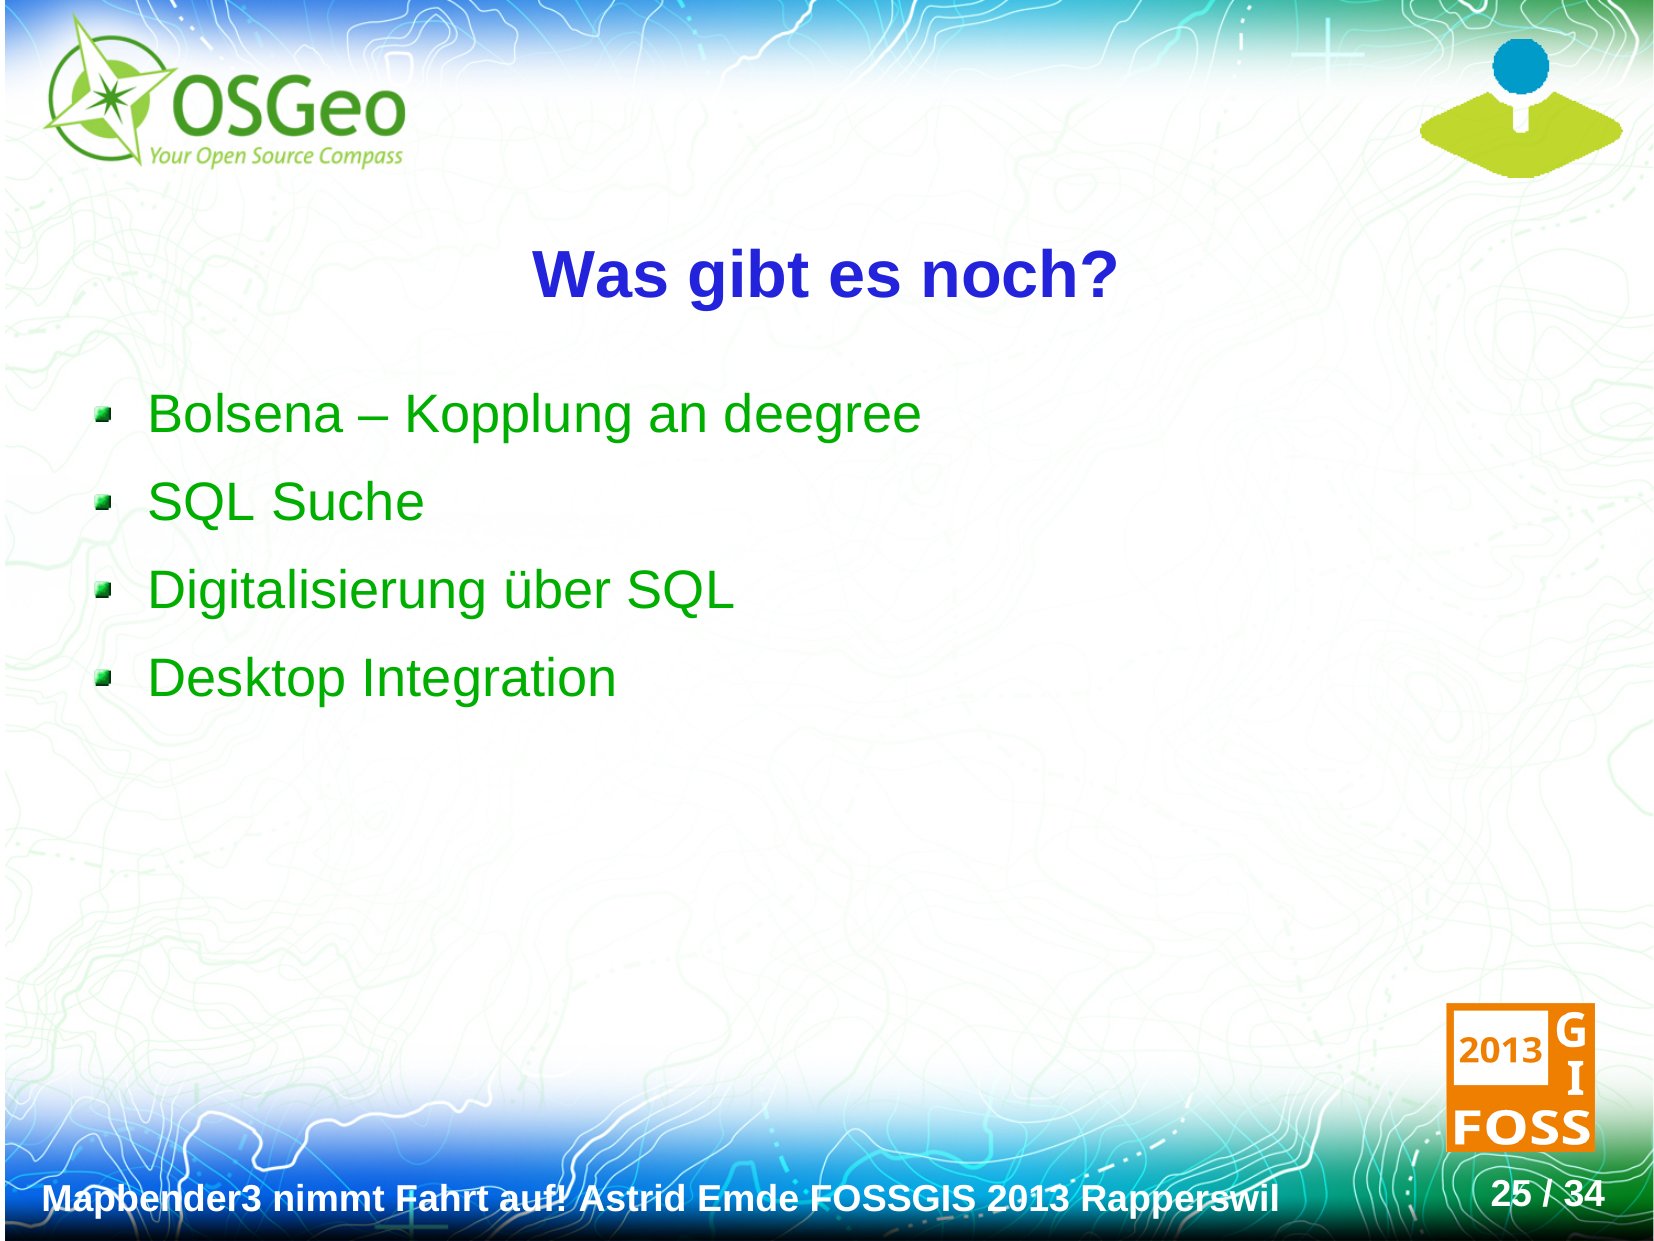

# Was gibt es noch?
Bolsena – Kopplung an deegree
SQL Suche
Digitalisierung über SQL
Desktop Integration